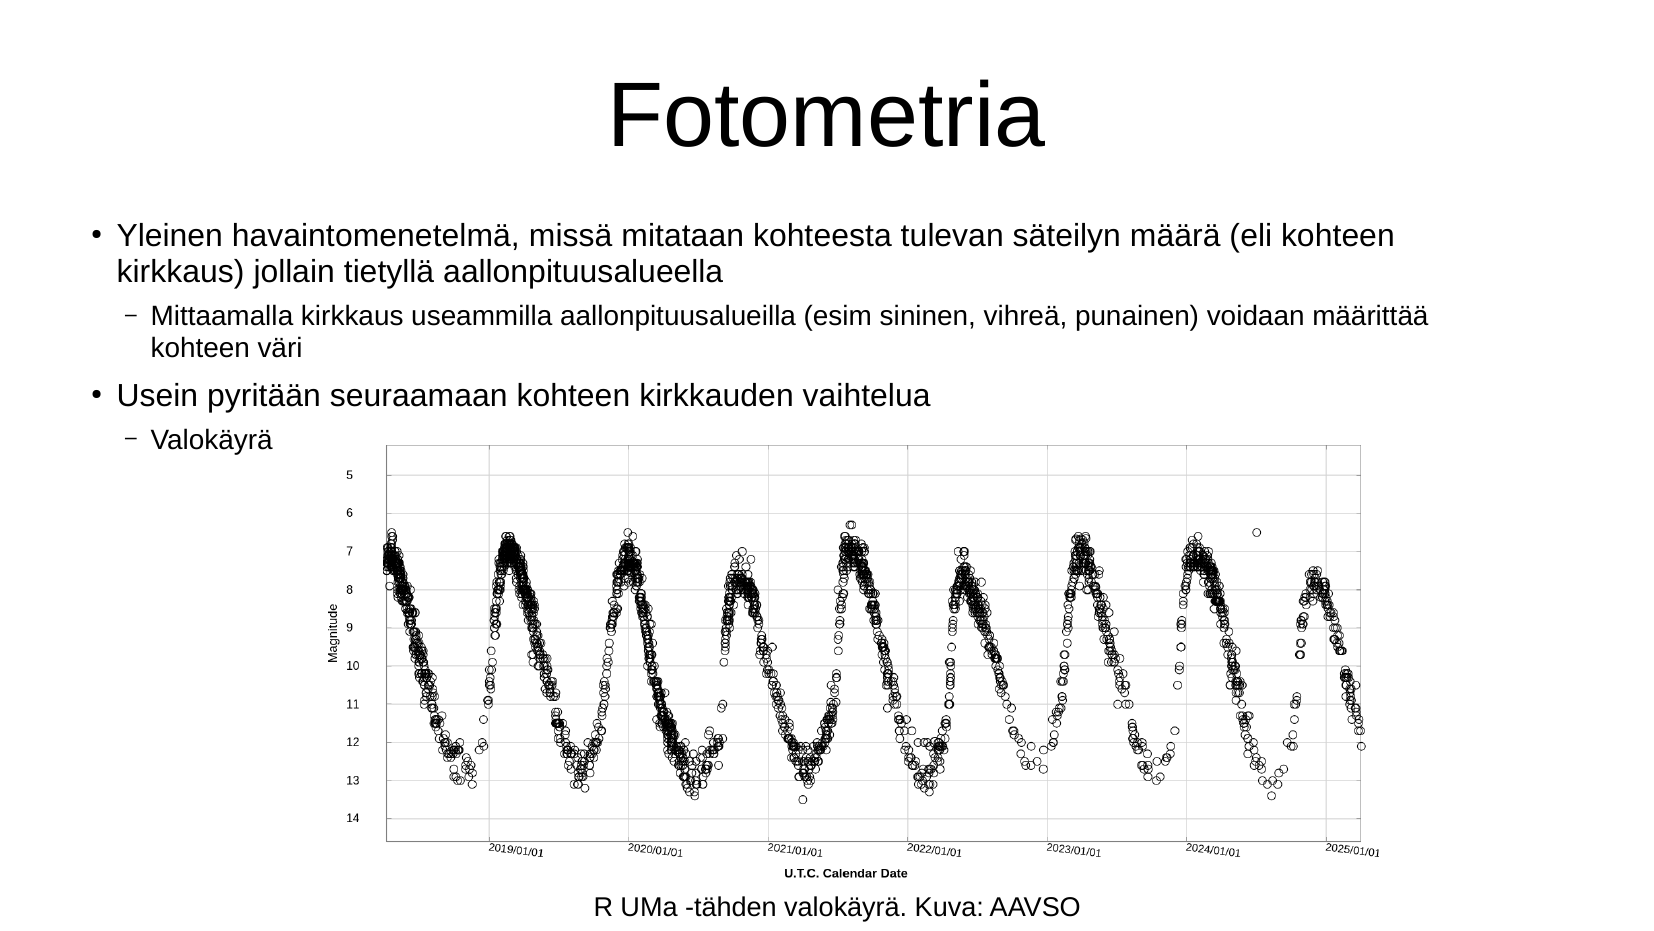

# Fotometria
Yleinen havaintomenetelmä, missä mitataan kohteesta tulevan säteilyn määrä (eli kohteen kirkkaus) jollain tietyllä aallonpituusalueella
Mittaamalla kirkkaus useammilla aallonpituusalueilla (esim sininen, vihreä, punainen) voidaan määrittää kohteen väri
Usein pyritään seuraamaan kohteen kirkkauden vaihtelua
Valokäyrä
R UMa -tähden valokäyrä. Kuva: AAVSO